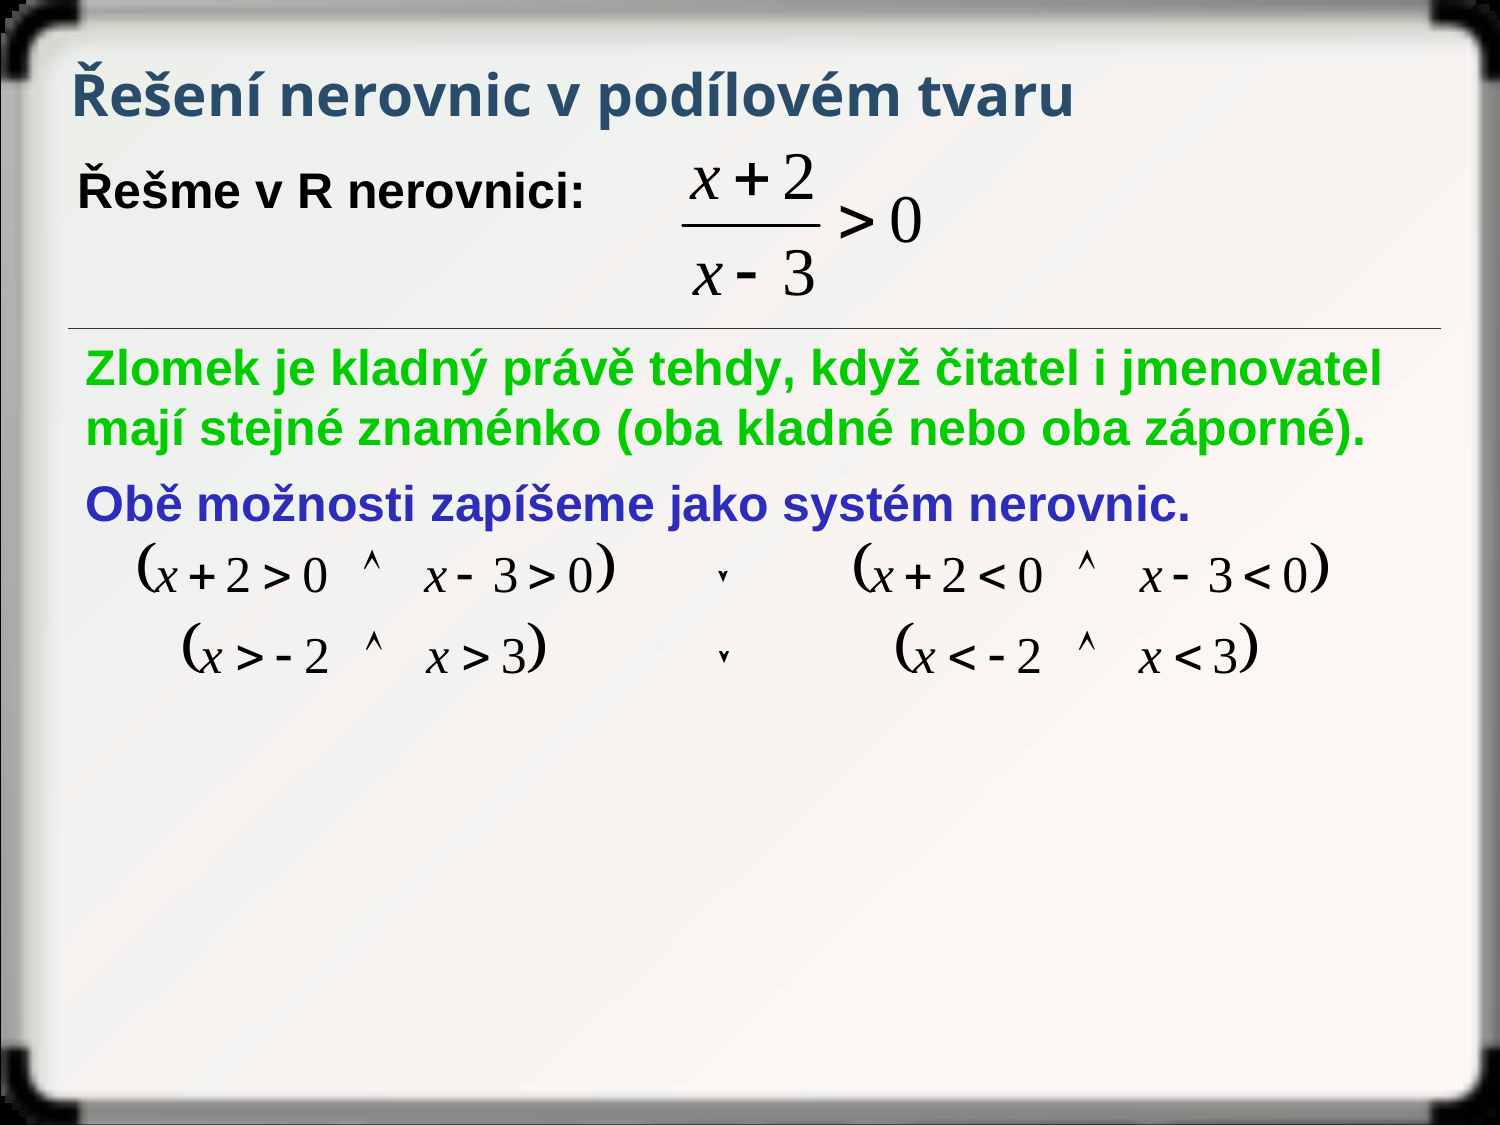

Řešení nerovnic v podílovém tvaru
Řešme v R nerovnici:
Zlomek je kladný právě tehdy, když čitatel i jmenovatel mají stejné znaménko (oba kladné nebo oba záporné).
Obě možnosti zapíšeme jako systém nerovnic.